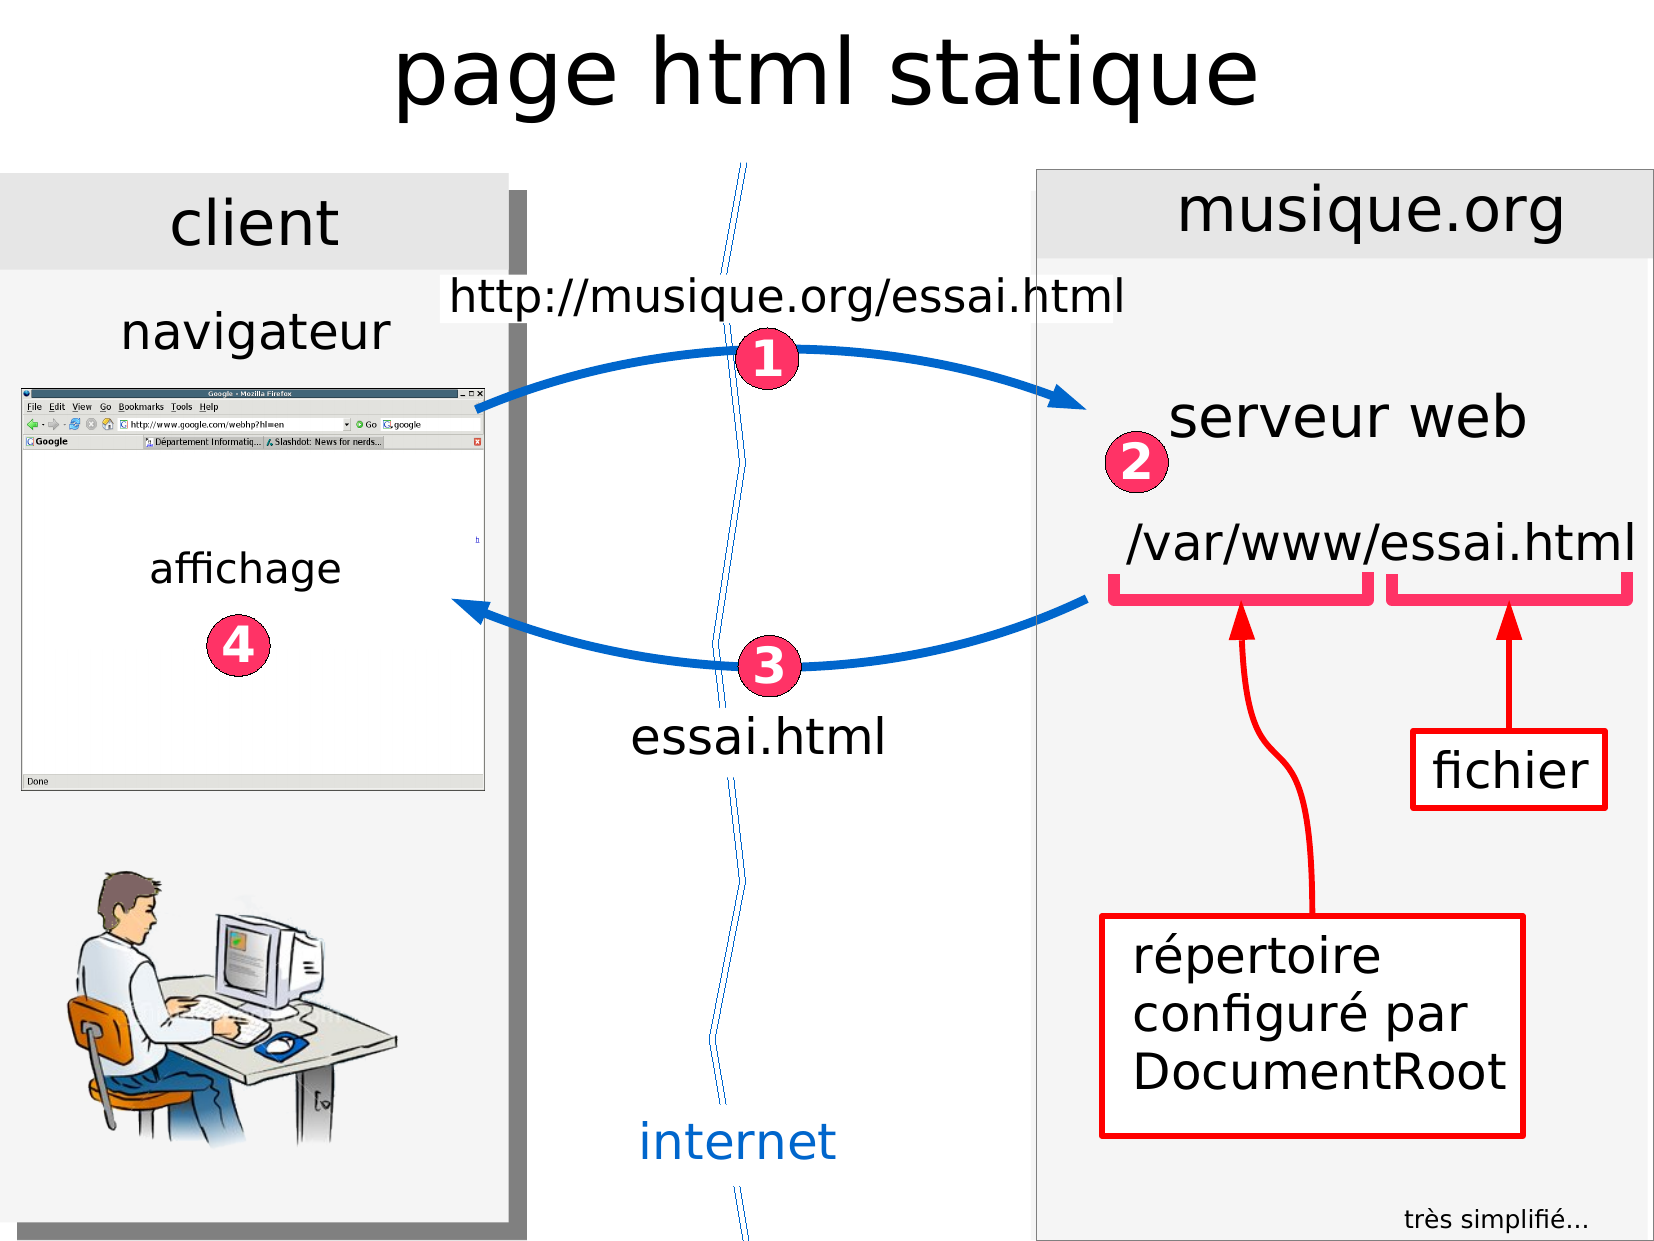

# page html statique
musique.org
client
http://musique.org/essai.html
navigateur
1
serveur web
2
/var/www/essai.html
affichage
4
3
essai.html
fichier
répertoire
configuré par
DocumentRoot
très simplifié...
internet
très simplifié...